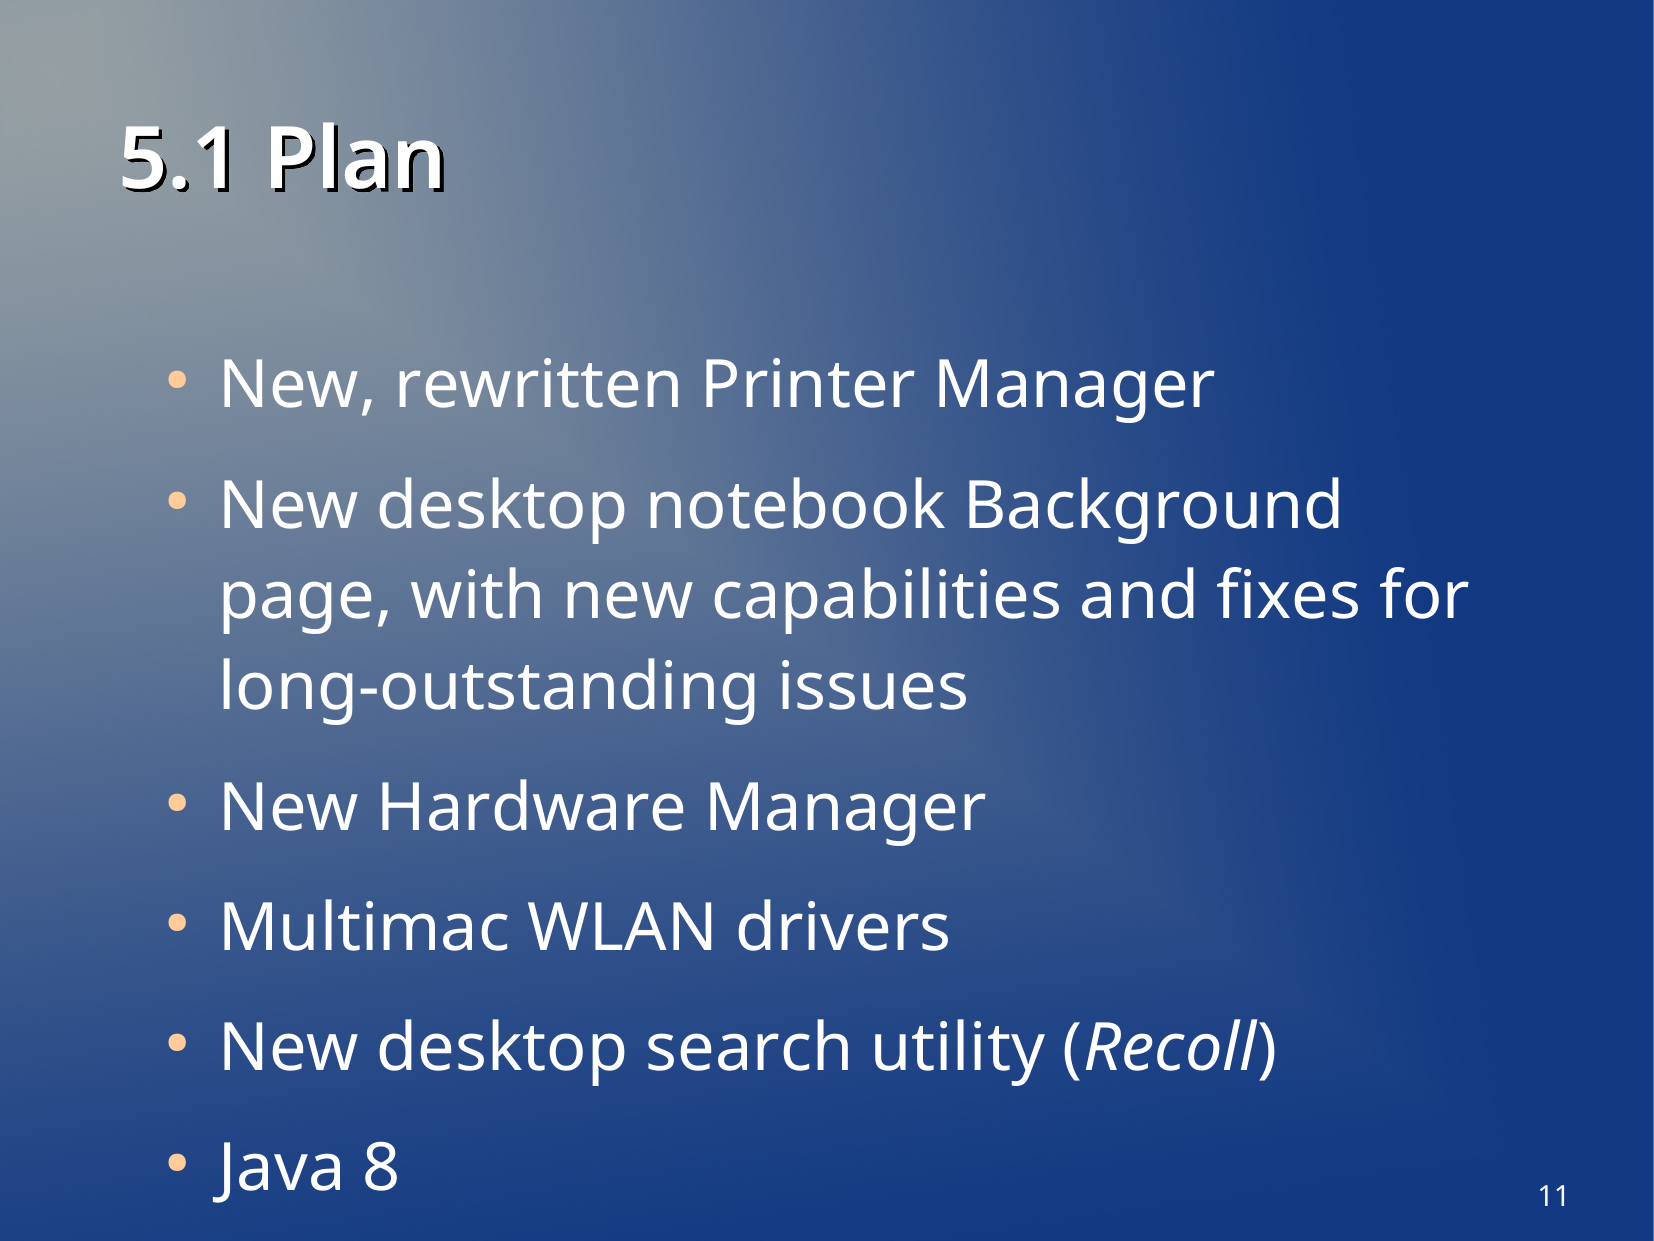

# 5.1 Plan
New, rewritten Printer Manager
New desktop notebook Background page, with new capabilities and fixes for long-outstanding issues
New Hardware Manager
Multimac WLAN drivers
New desktop search utility (Recoll)
Java 8
11